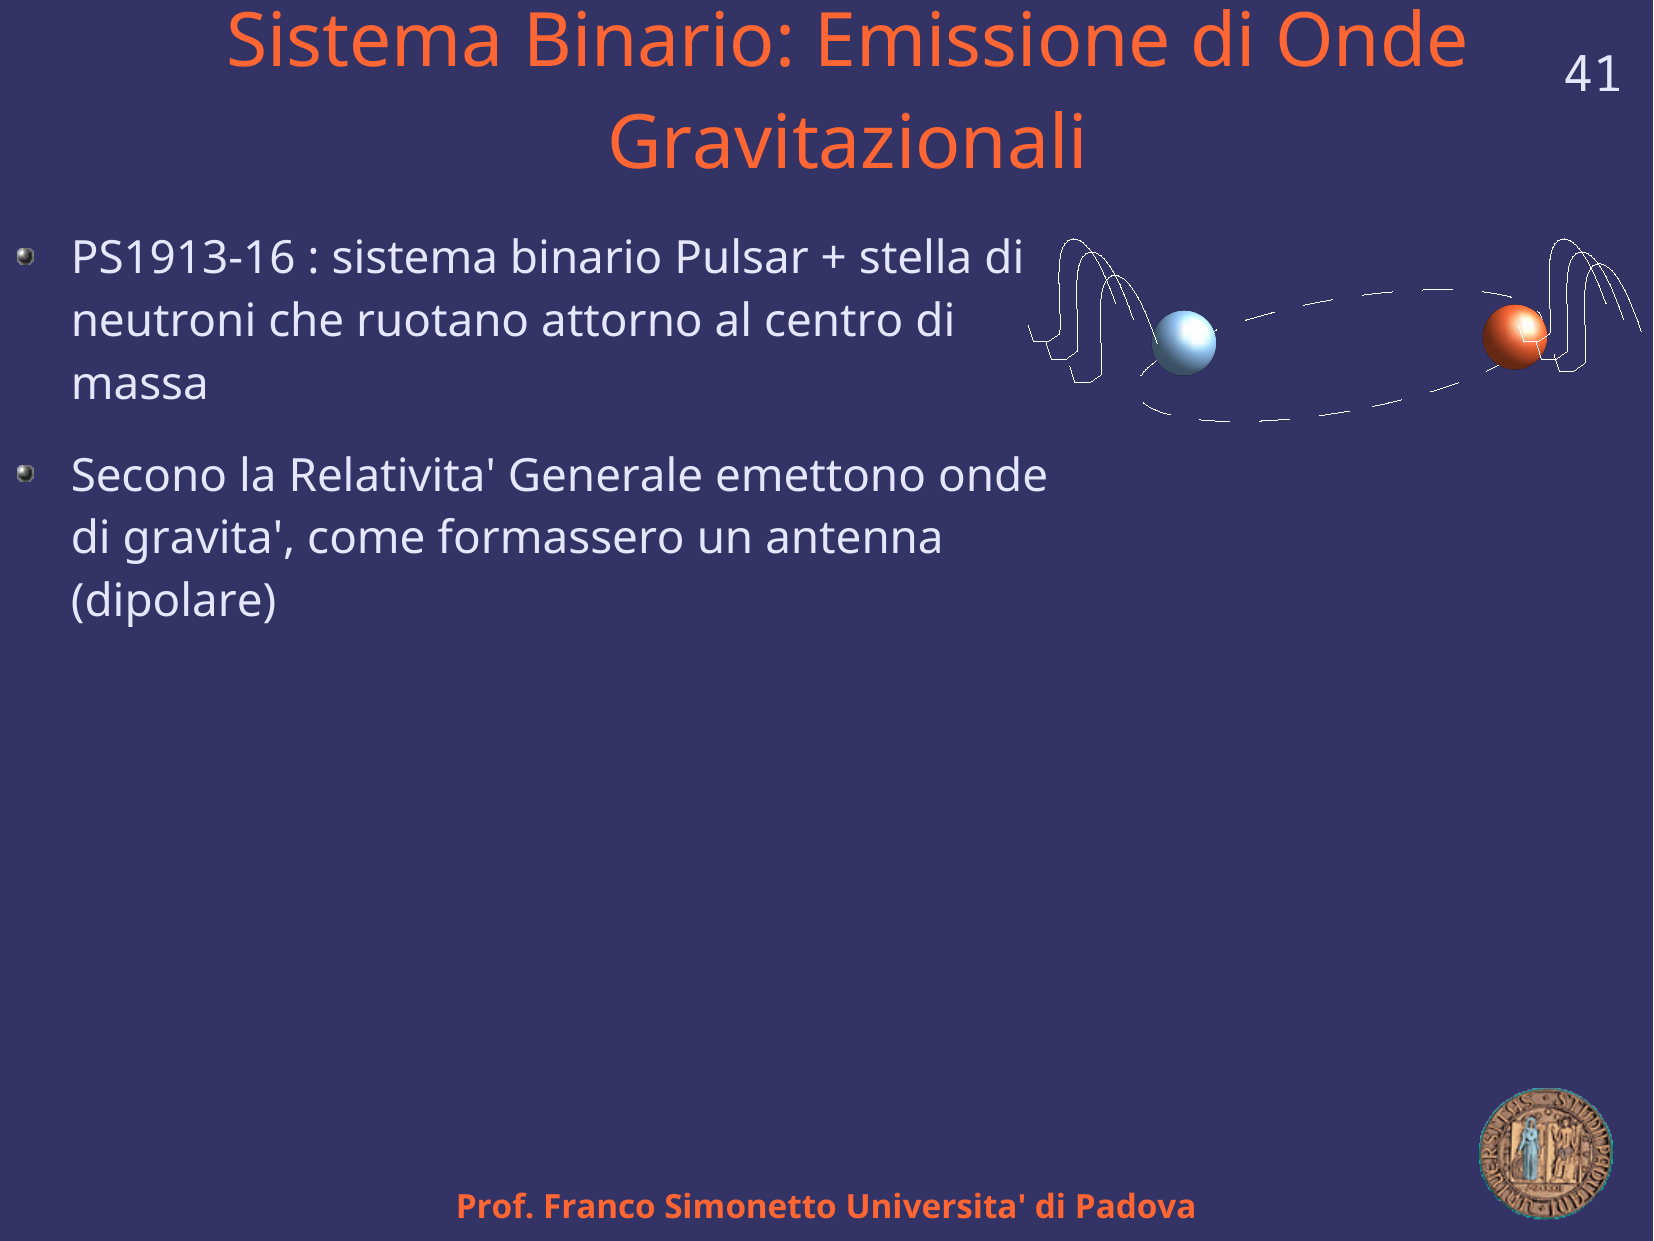

# Sistema Binario: Emissione di Onde Gravitazionali
41
PS1913-16 : sistema binario Pulsar + stella di neutroni che ruotano attorno al centro di massa
Secono la Relativita' Generale emettono onde di gravita', come formassero un antenna (dipolare)